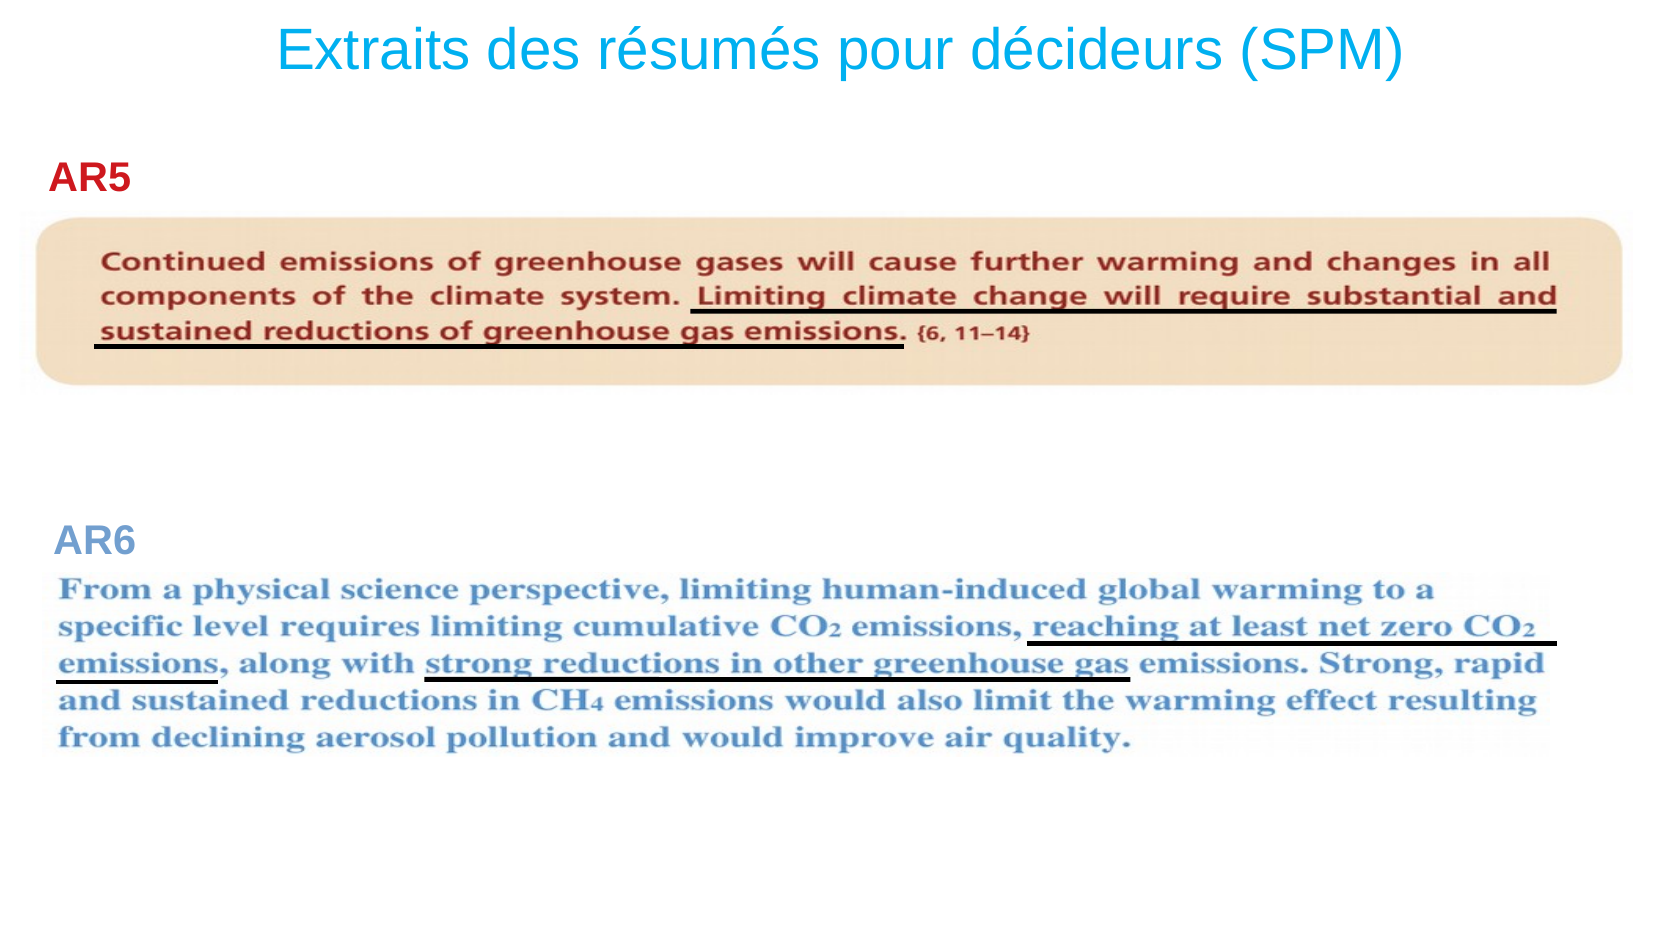

Extraits des résumés pour décideurs (SPM)
AR5
AR6